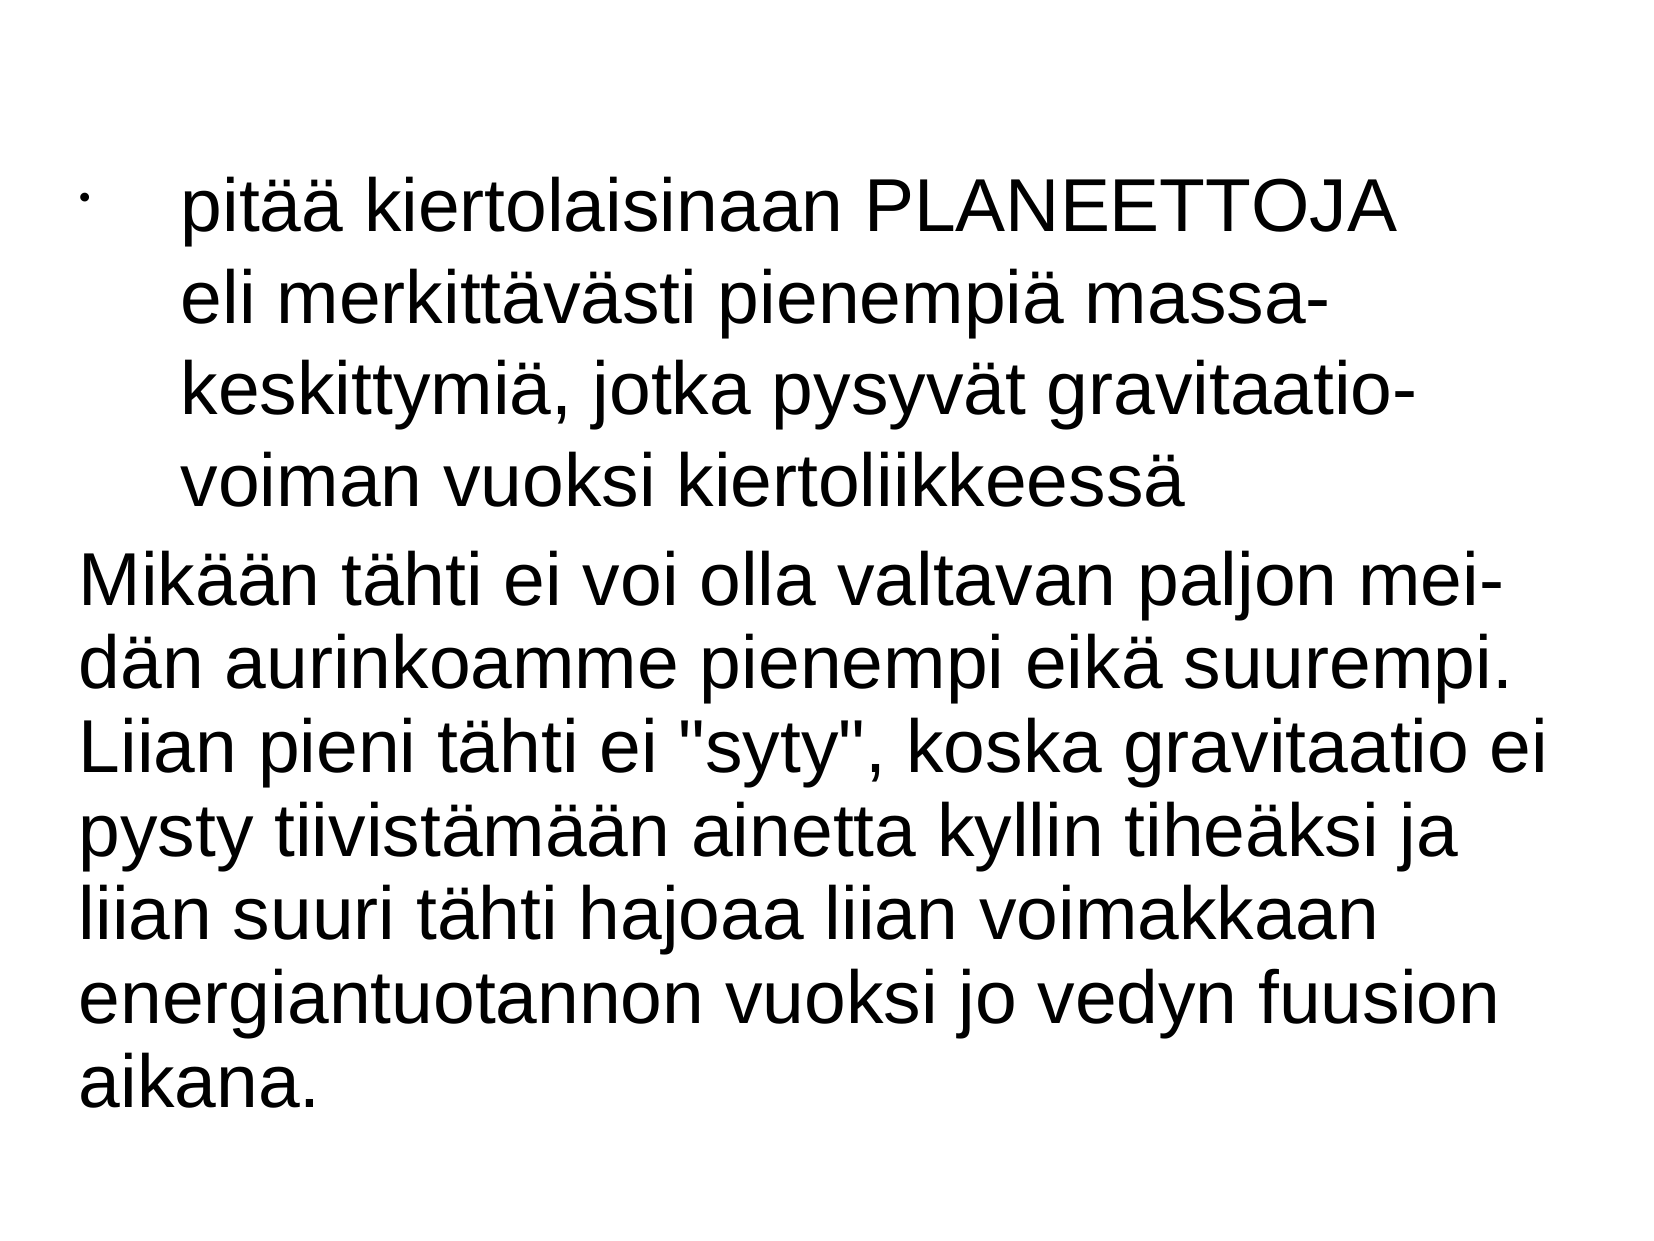

pitää kiertolaisinaan PLANEETTOJA
eli merkittävästi pienempiä massa-
keskittymiä, jotka pysyvät gravitaatio-
voiman vuoksi kiertoliikkeessä
Mikään tähti ei voi olla valtavan paljon mei-dän aurinkoamme pienempi eikä suurempi. Liian pieni tähti ei "syty", koska gravitaatio ei pysty tiivistämään ainetta kyllin tiheäksi ja liian suuri tähti hajoaa liian voimakkaan energiantuotannon vuoksi jo vedyn fuusion aikana.